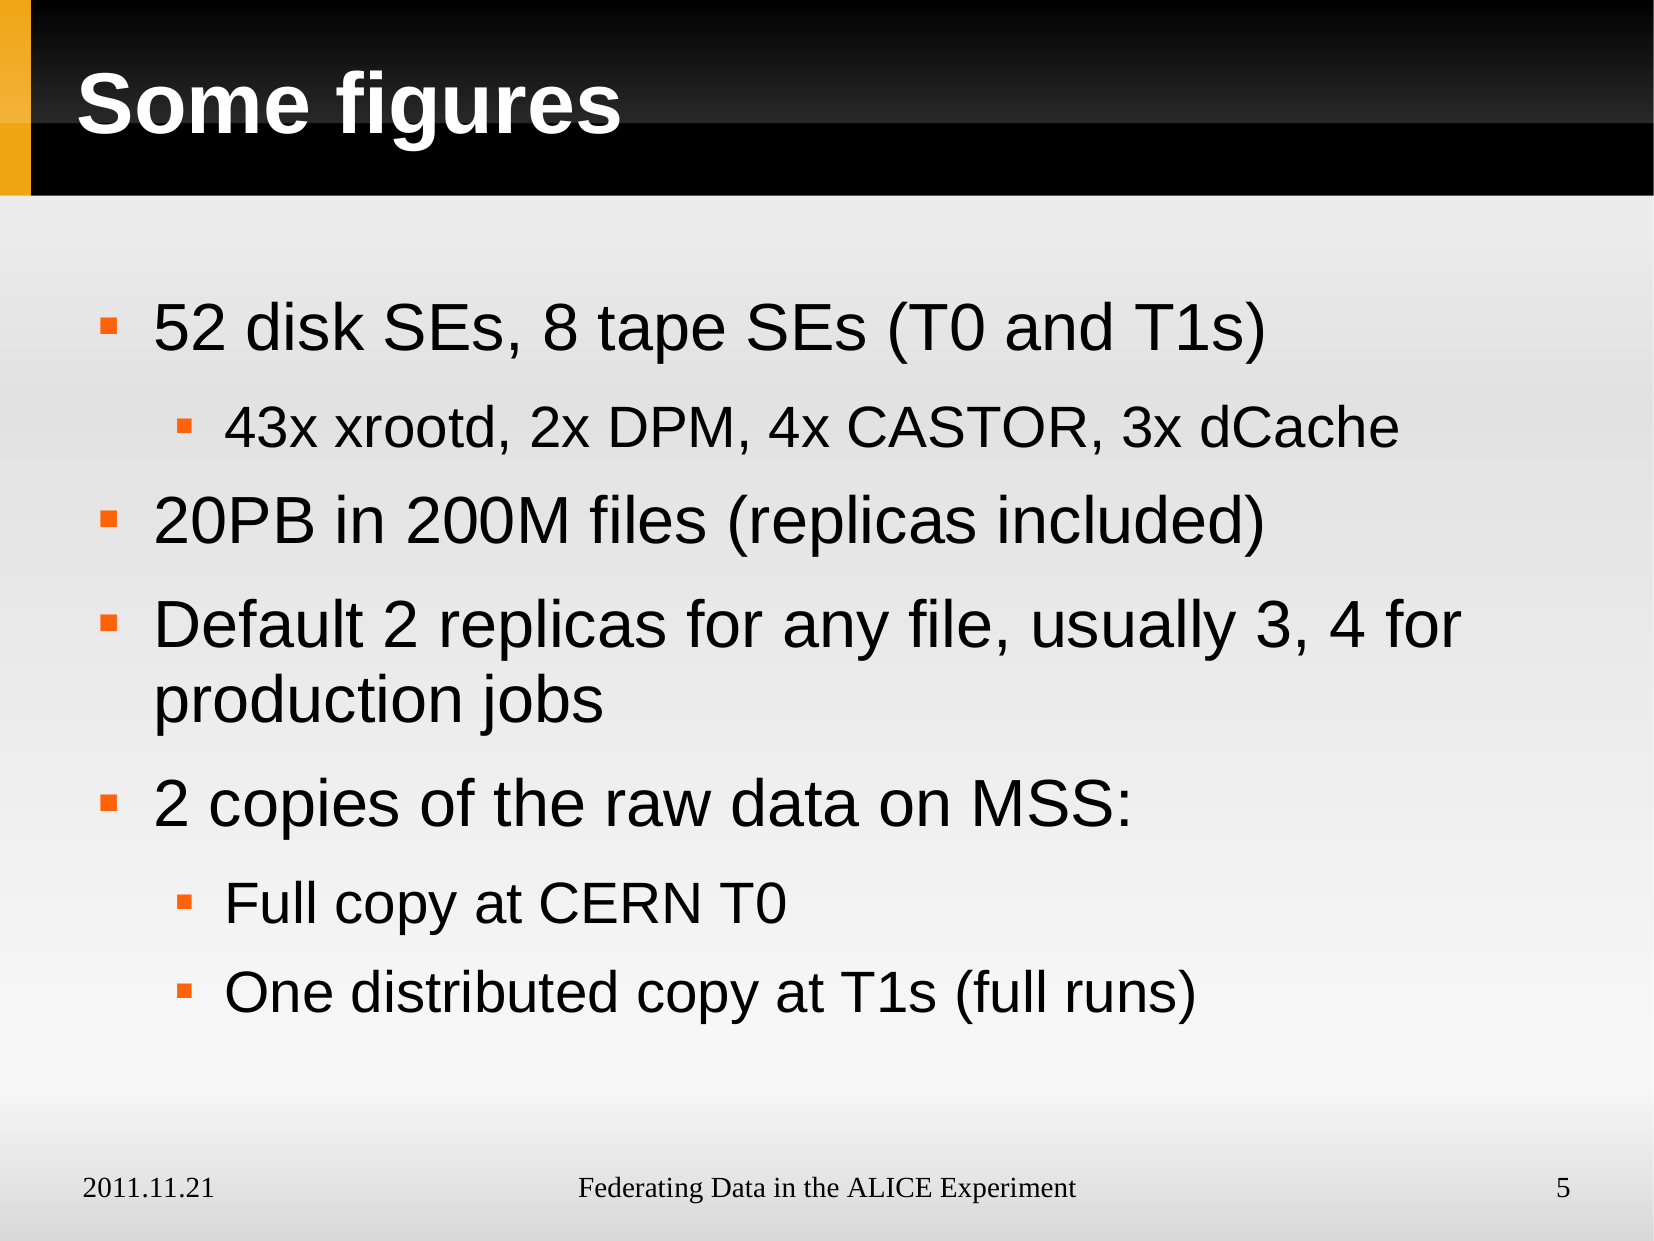

# Some figures
52 disk SEs, 8 tape SEs (T0 and T1s)
43x xrootd, 2x DPM, 4x CASTOR, 3x dCache
20PB in 200M files (replicas included)
Default 2 replicas for any file, usually 3, 4 for production jobs
2 copies of the raw data on MSS:
Full copy at CERN T0
One distributed copy at T1s (full runs)
2011.11.21
Federating Data in the ALICE Experiment
5